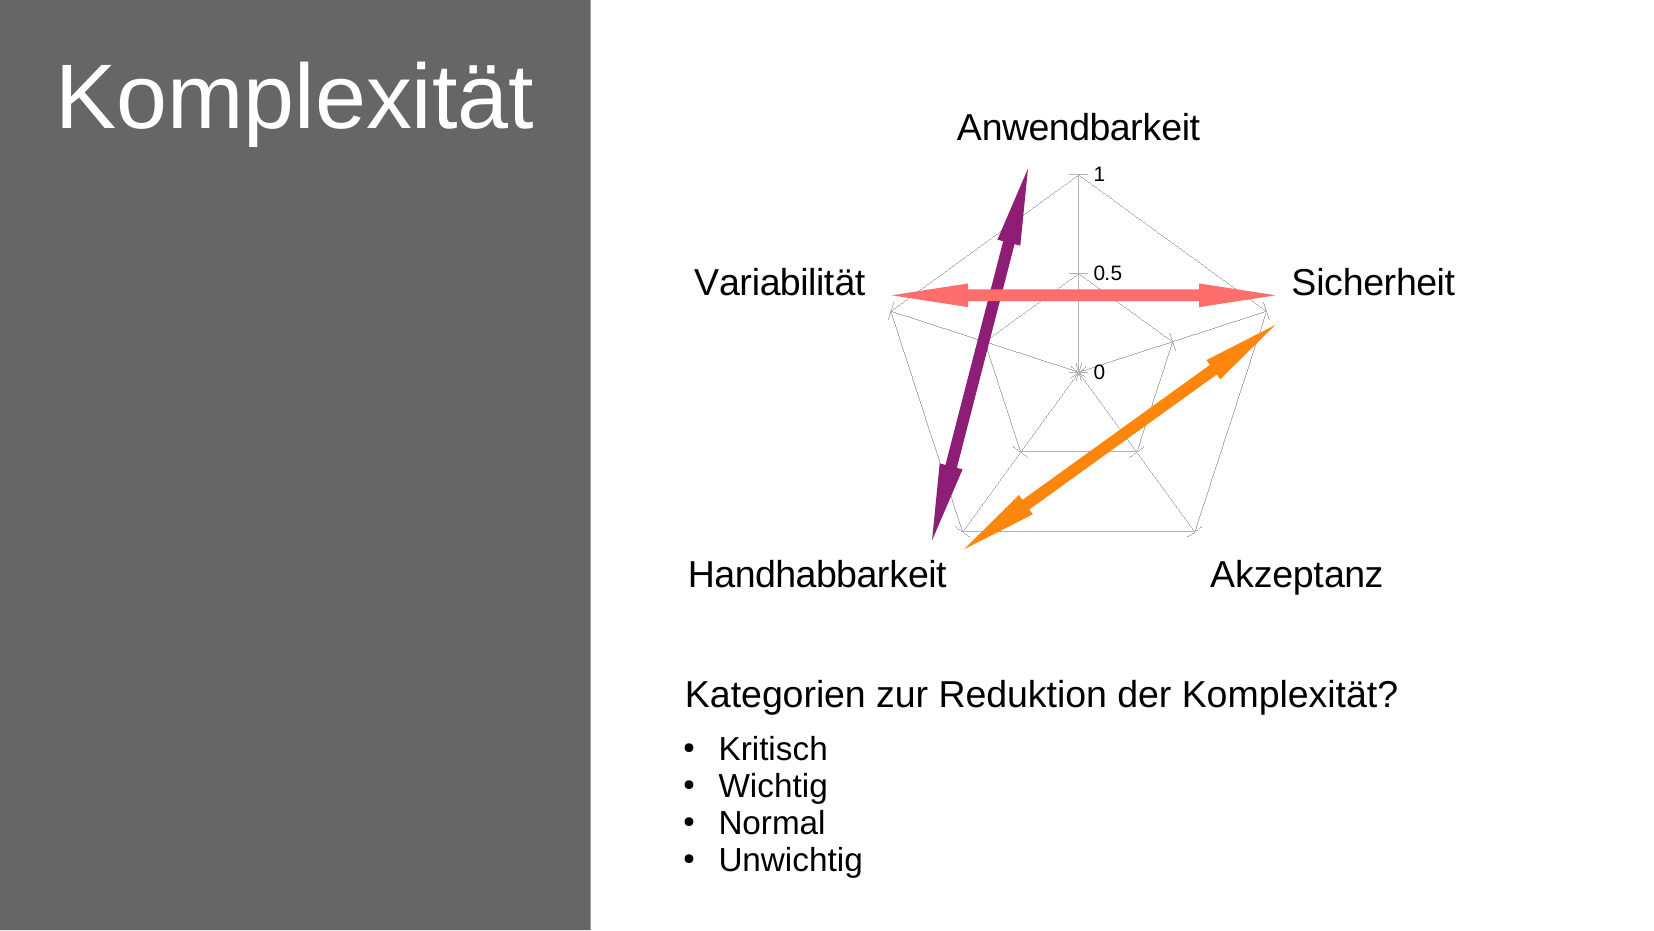

# Komplexität
### Chart
| Category | Komplexität |
|---|---|
| Anwendbarkeit | 0.0 |
| Variabilität | 0.0 |
| Handhabbarkeit | 0.0 |
| Akzeptanz | 0.0 |
| Sicherheit | 0.0 |
Kategorien zur Reduktion der Komplexität?
Kritisch
Wichtig
Normal
Unwichtig